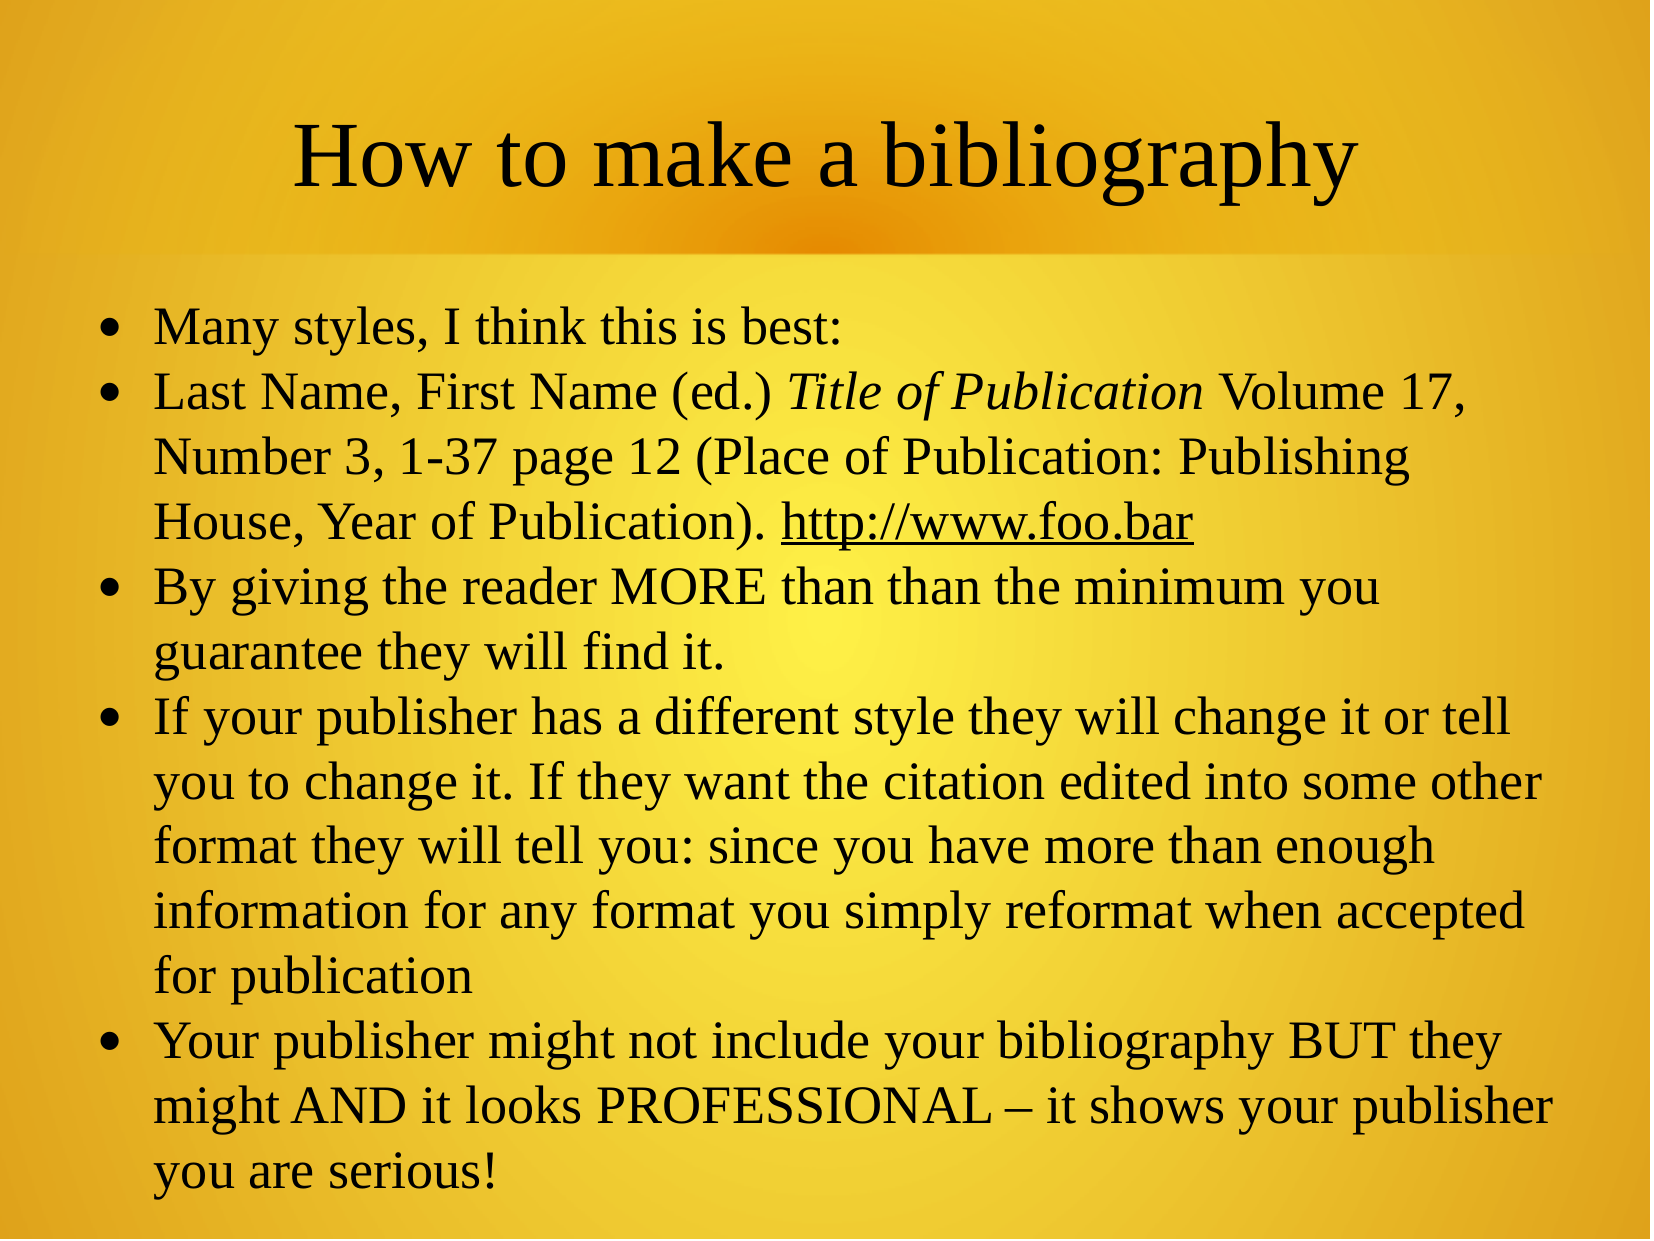

How to make a bibliography
Many styles, I think this is best:
Last Name, First Name (ed.) Title of Publication Volume 17, Number 3, 1-37 page 12 (Place of Publication: Publishing House, Year of Publication). http://www.foo.bar
By giving the reader MORE than than the minimum you guarantee they will find it.
If your publisher has a different style they will change it or tell you to change it. If they want the citation edited into some other format they will tell you: since you have more than enough information for any format you simply reformat when accepted for publication
Your publisher might not include your bibliography BUT they might AND it looks PROFESSIONAL – it shows your publisher you are serious!